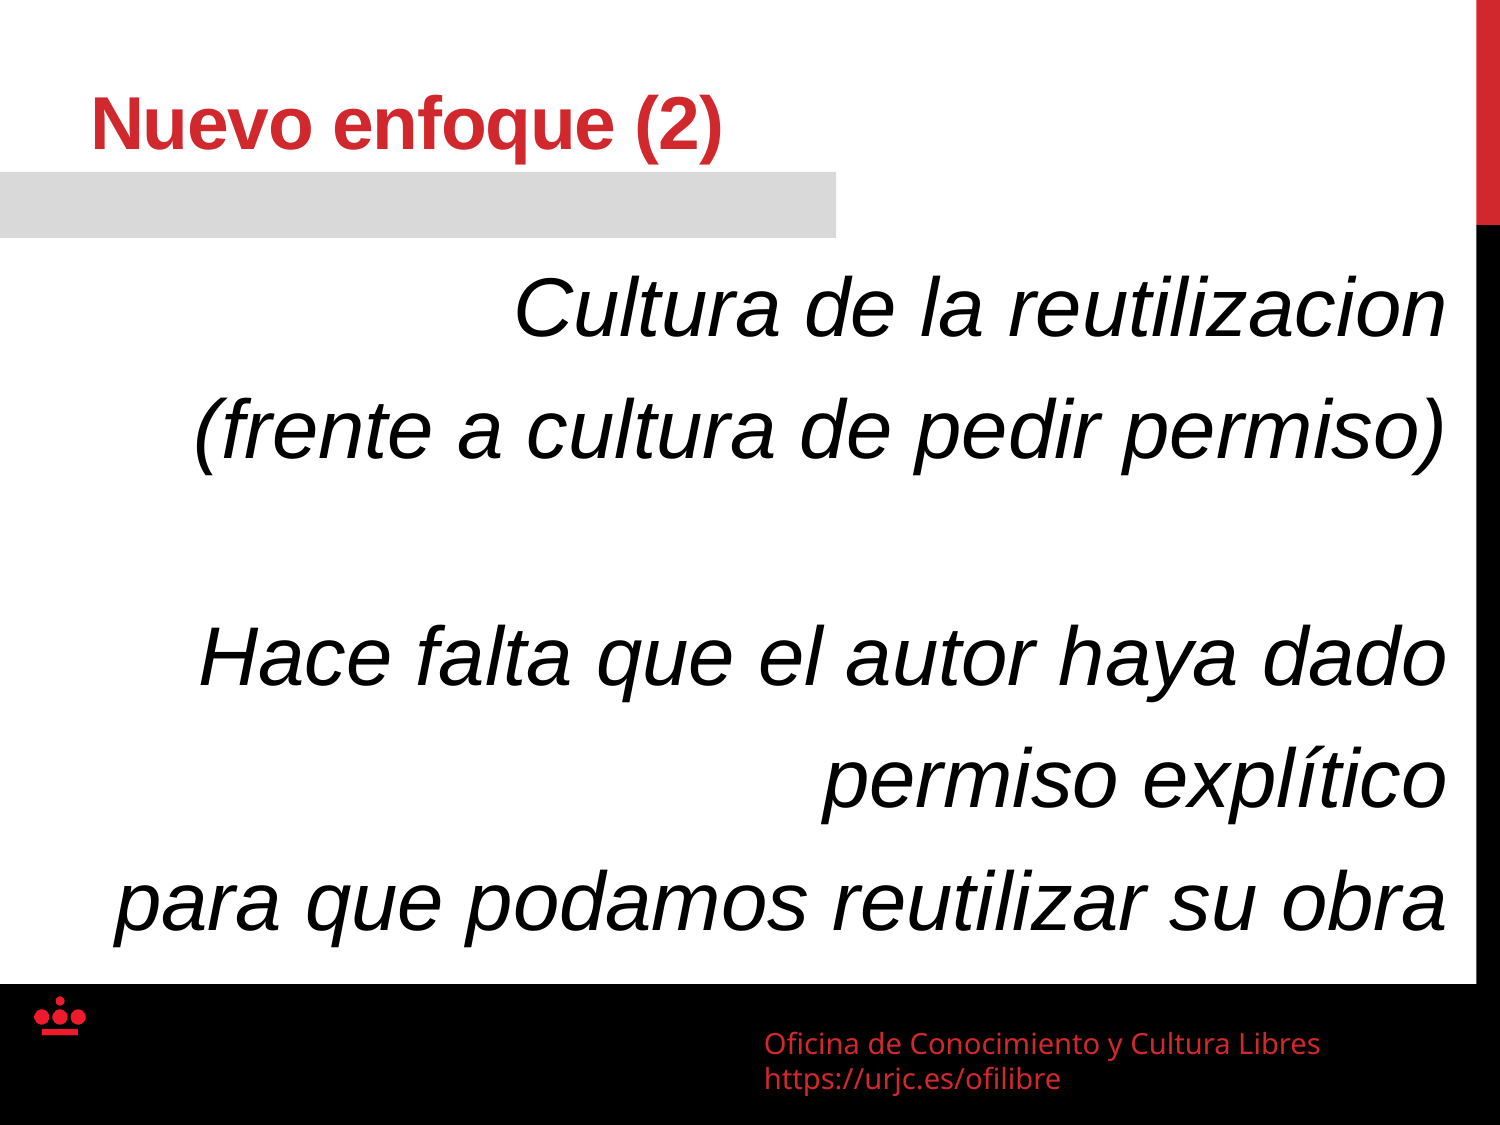

Nuevo enfoque (2)
#
Cultura de la reutilizacion
(frente a cultura de pedir permiso)
Hace falta que el autor haya dado
permiso explítico
para que podamos reutilizar su obra
Oficina de Conocimiento y Cultura Libres
https://urjc.es/ofilibre